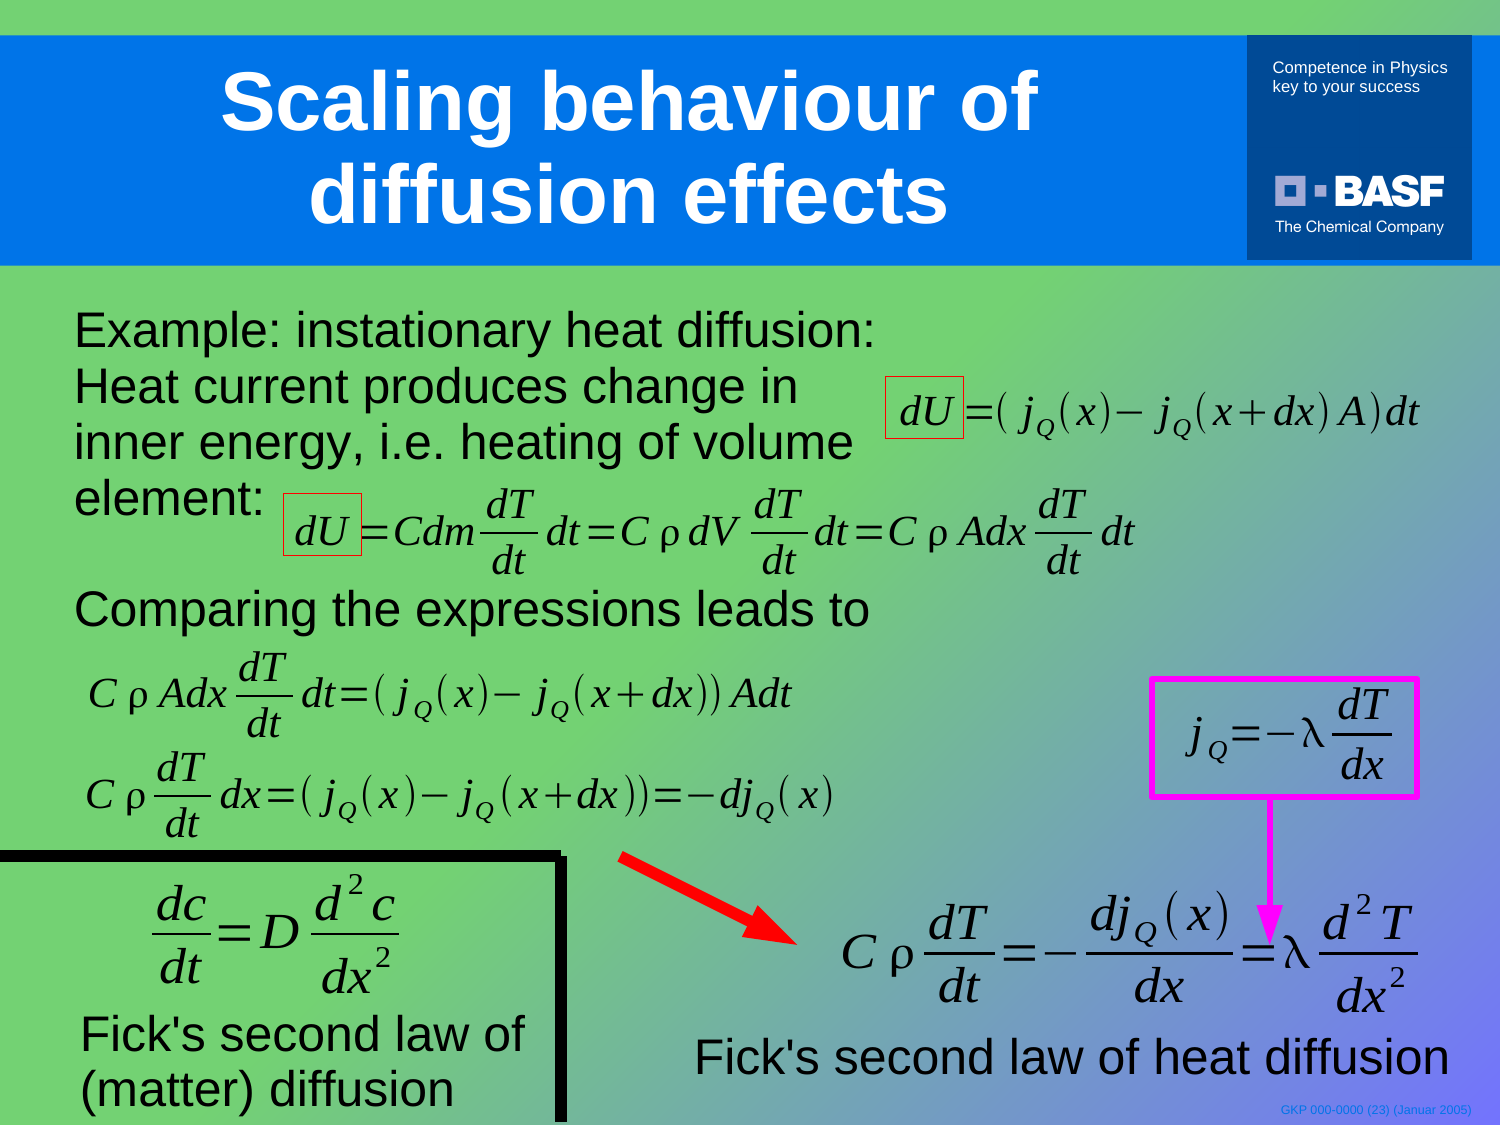

# Scaling behaviour of diffusion effects
Example: instationary heat diffusion:
Heat current produces change in
inner energy, i.e. heating of volume
element:
Comparing the expressions leads to
Fick's second law of
(matter) diffusion
Fick's second law of heat diffusion